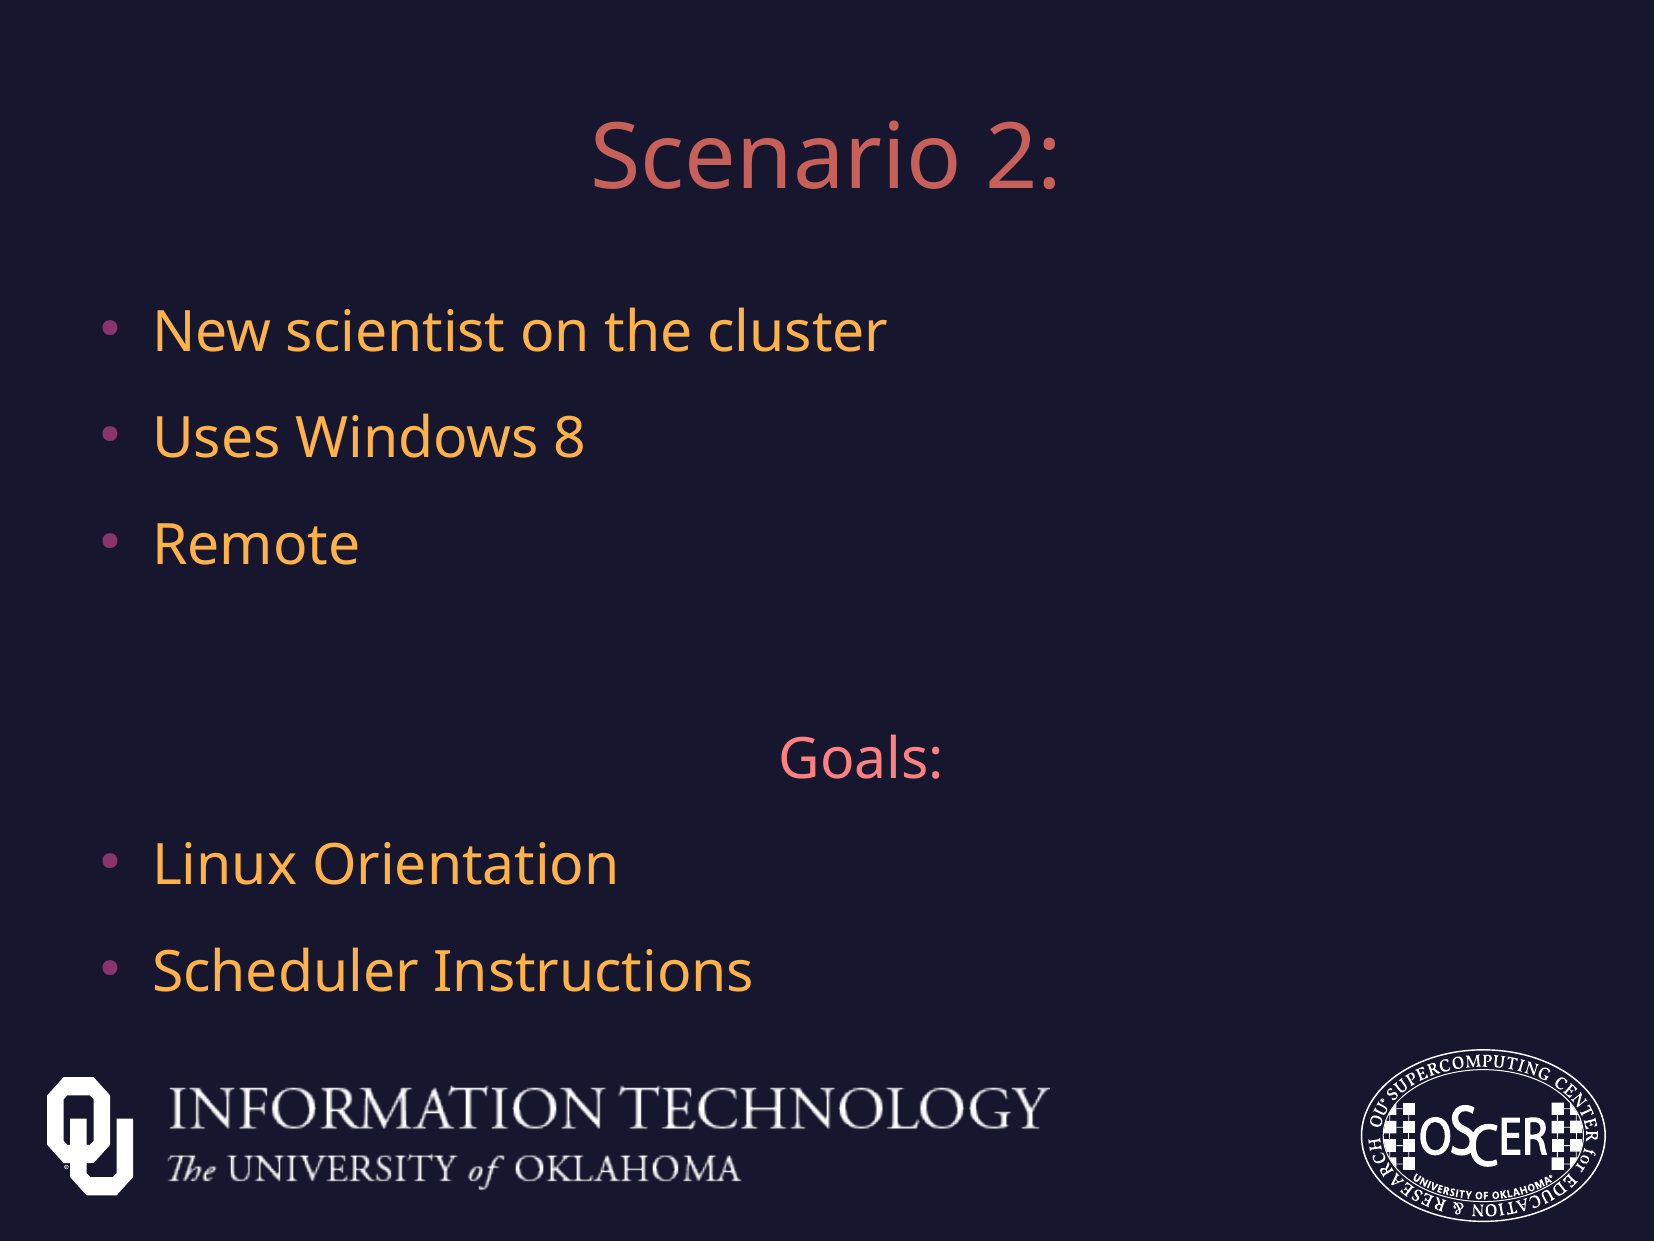

# Scenario 2:
New scientist on the cluster
Uses Windows 8
Remote
Goals:
Linux Orientation
Scheduler Instructions